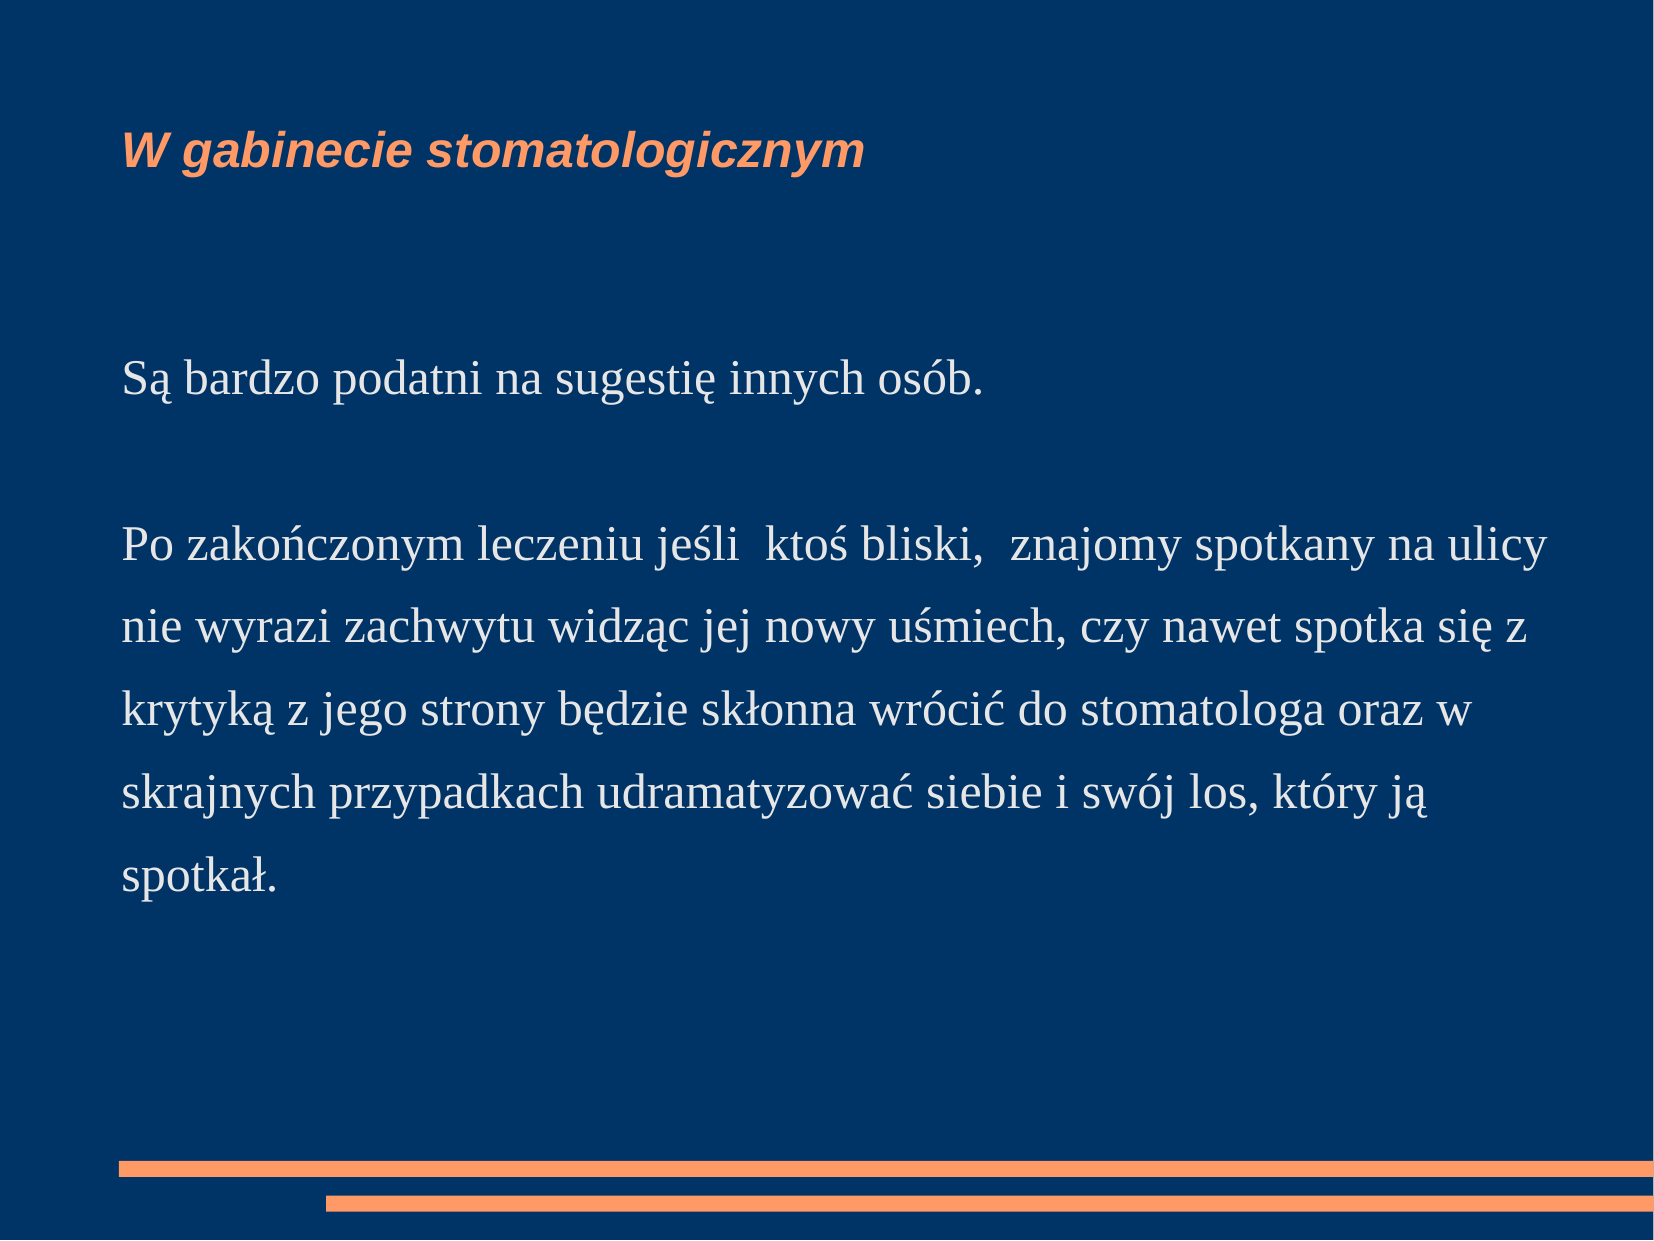

# W gabinecie stomatologicznym
Są bardzo podatni na sugestię innych osób.
Po zakończonym leczeniu jeśli ktoś bliski, znajomy spotkany na ulicy nie wyrazi zachwytu widząc jej nowy uśmiech, czy nawet spotka się z krytyką z jego strony będzie skłonna wrócić do stomatologa oraz w skrajnych przypadkach udramatyzować siebie i swój los, który ją spotkał.